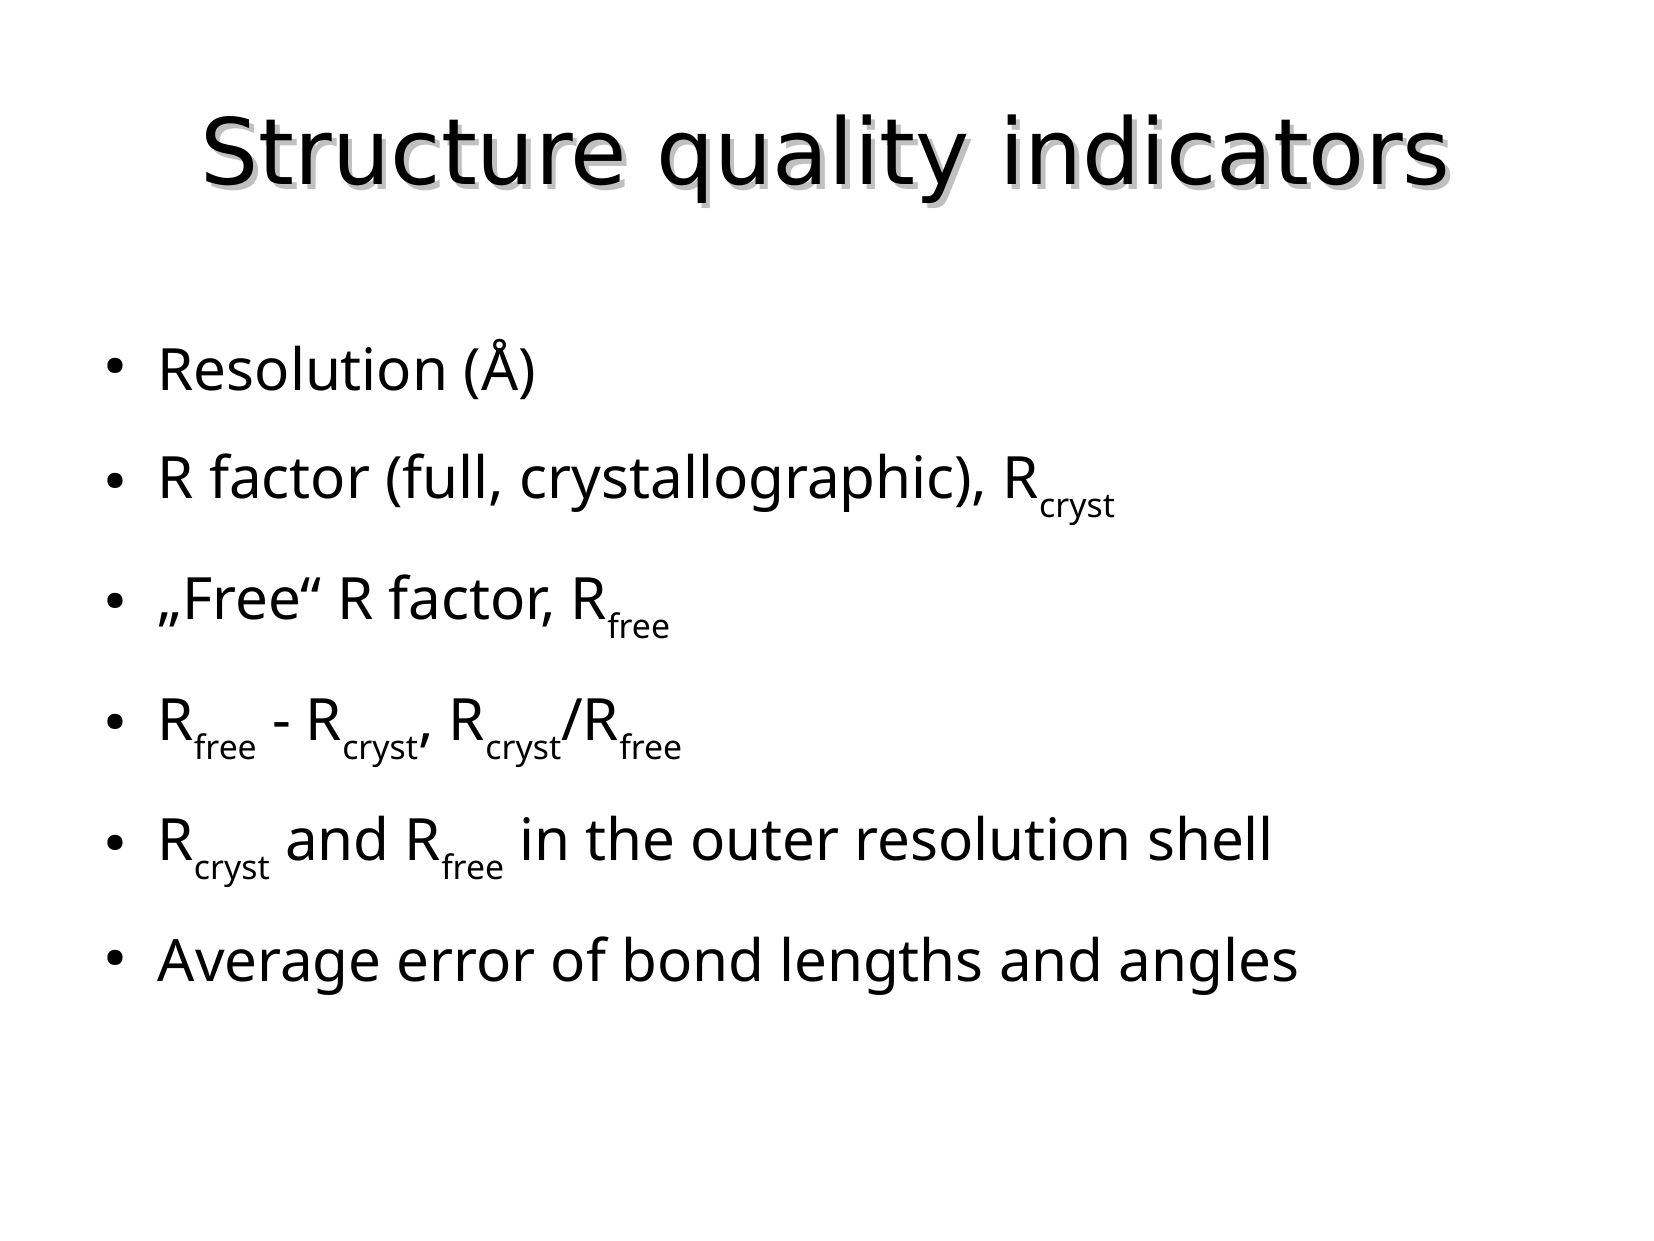

# Structure quality indicators
Resolution (Å)
R factor (full, crystallographic), Rcryst
„Free“ R factor, Rfree
Rfree - Rcryst, Rcryst/Rfree
Rcryst and Rfree in the outer resolution shell
Average error of bond lengths and angles